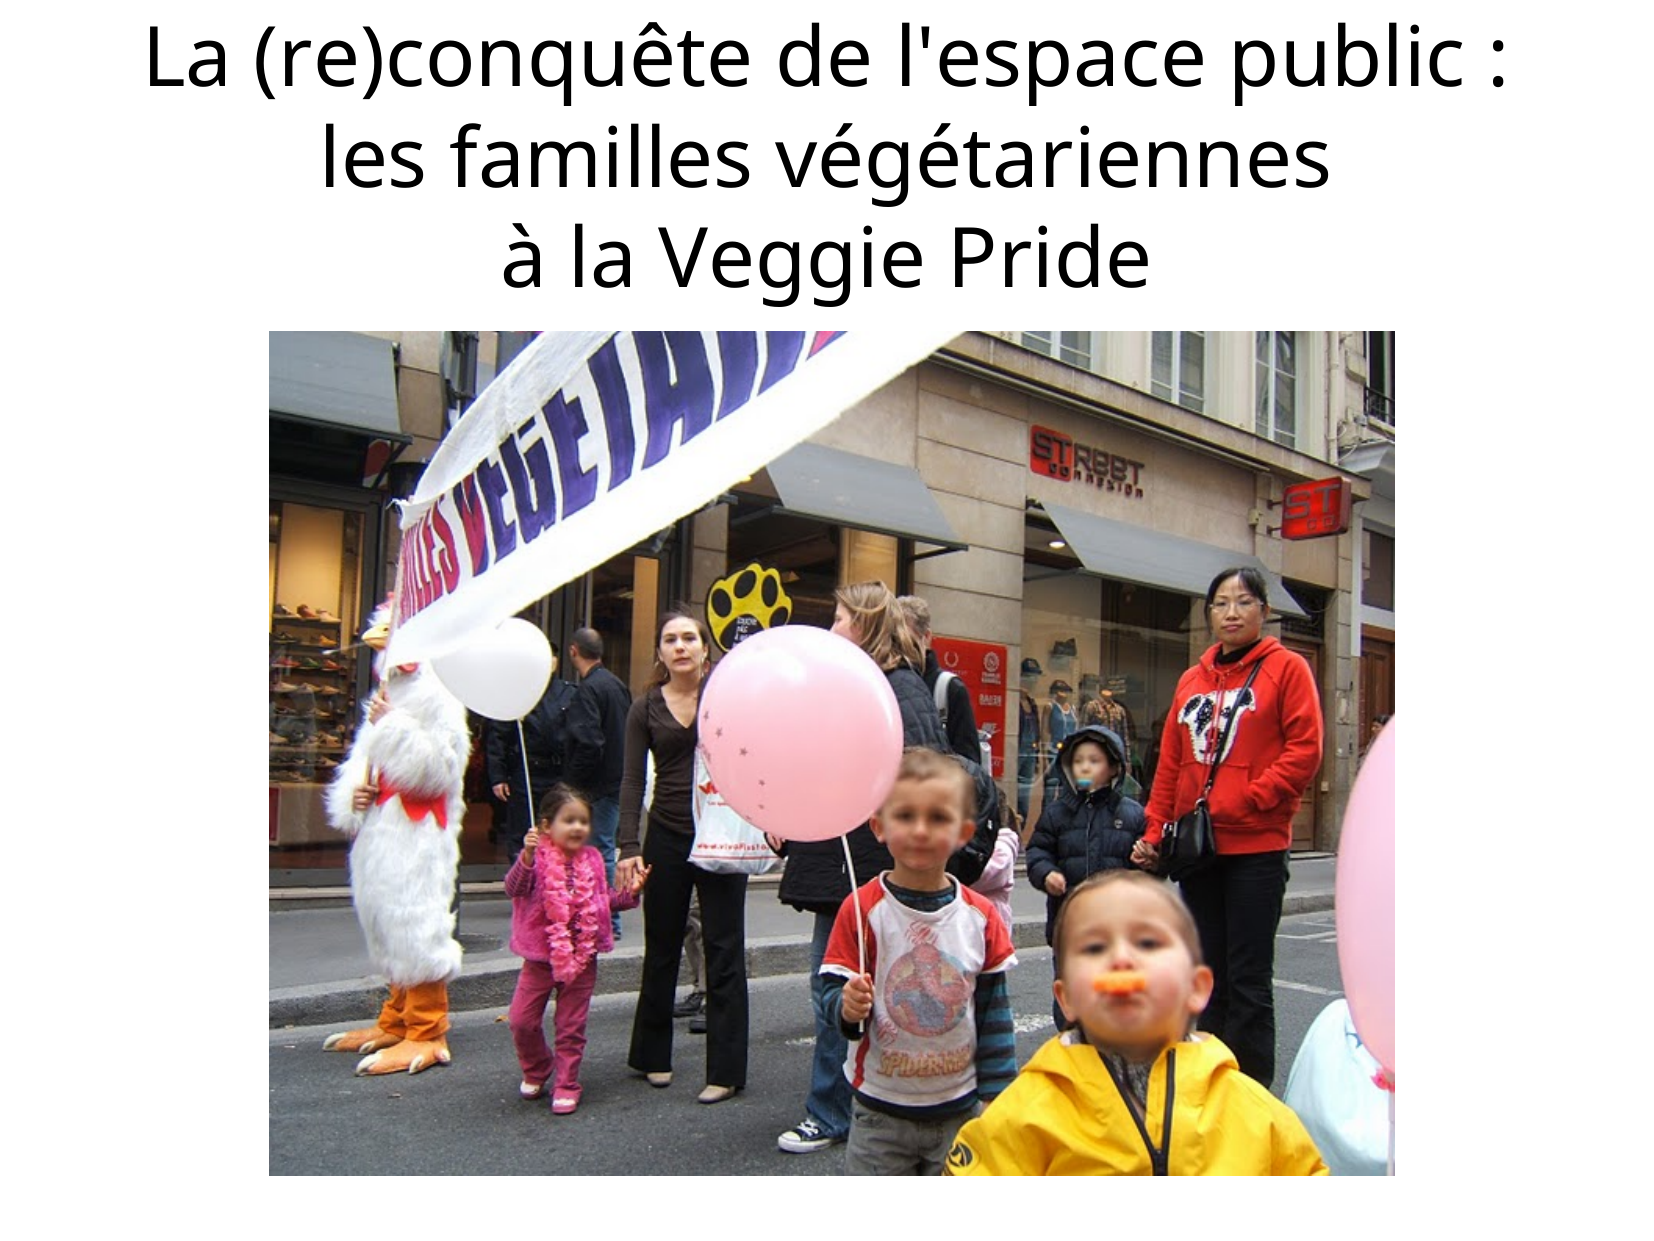

# La (re)conquête de l'espace public : les familles végétariennes à la Veggie Pride